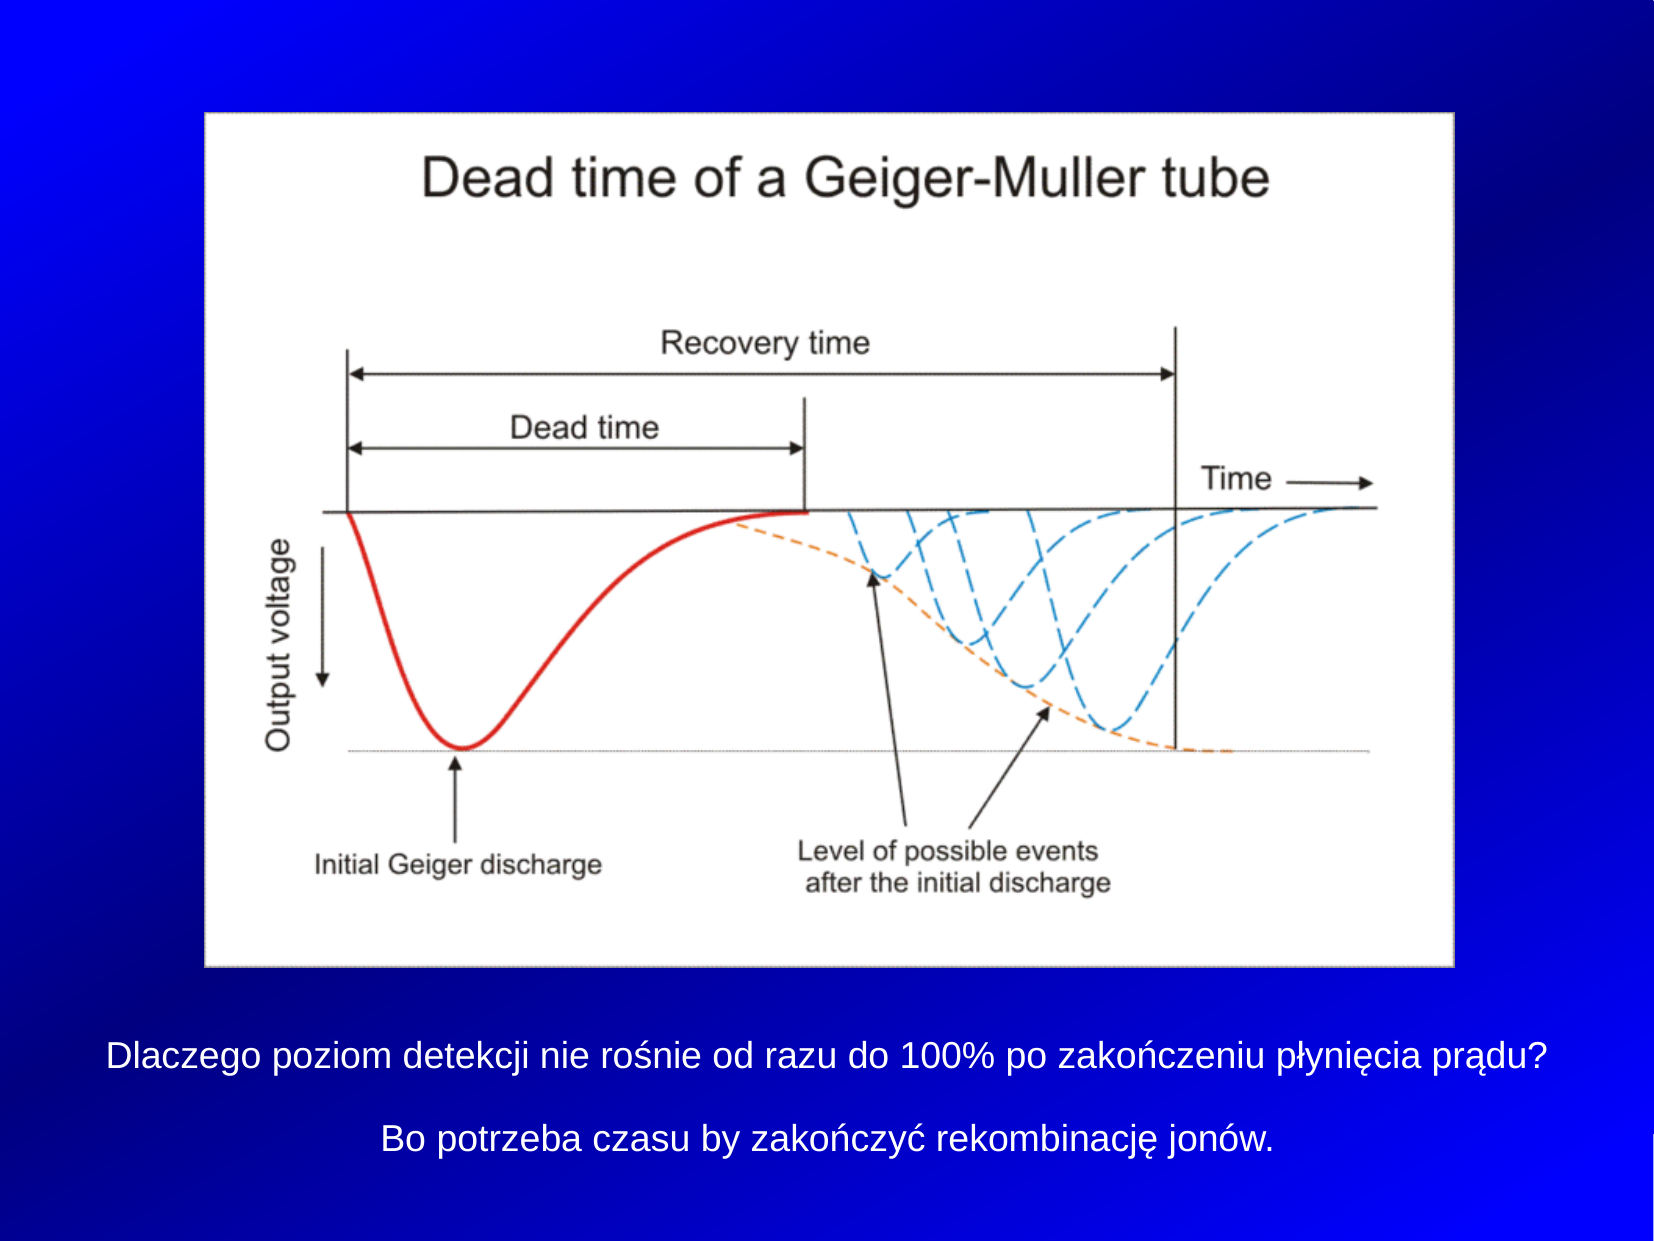

Dlaczego poziom detekcji nie rośnie od razu do 100% po zakończeniu płynięcia prądu?
Bo potrzeba czasu by zakończyć rekombinację jonów.